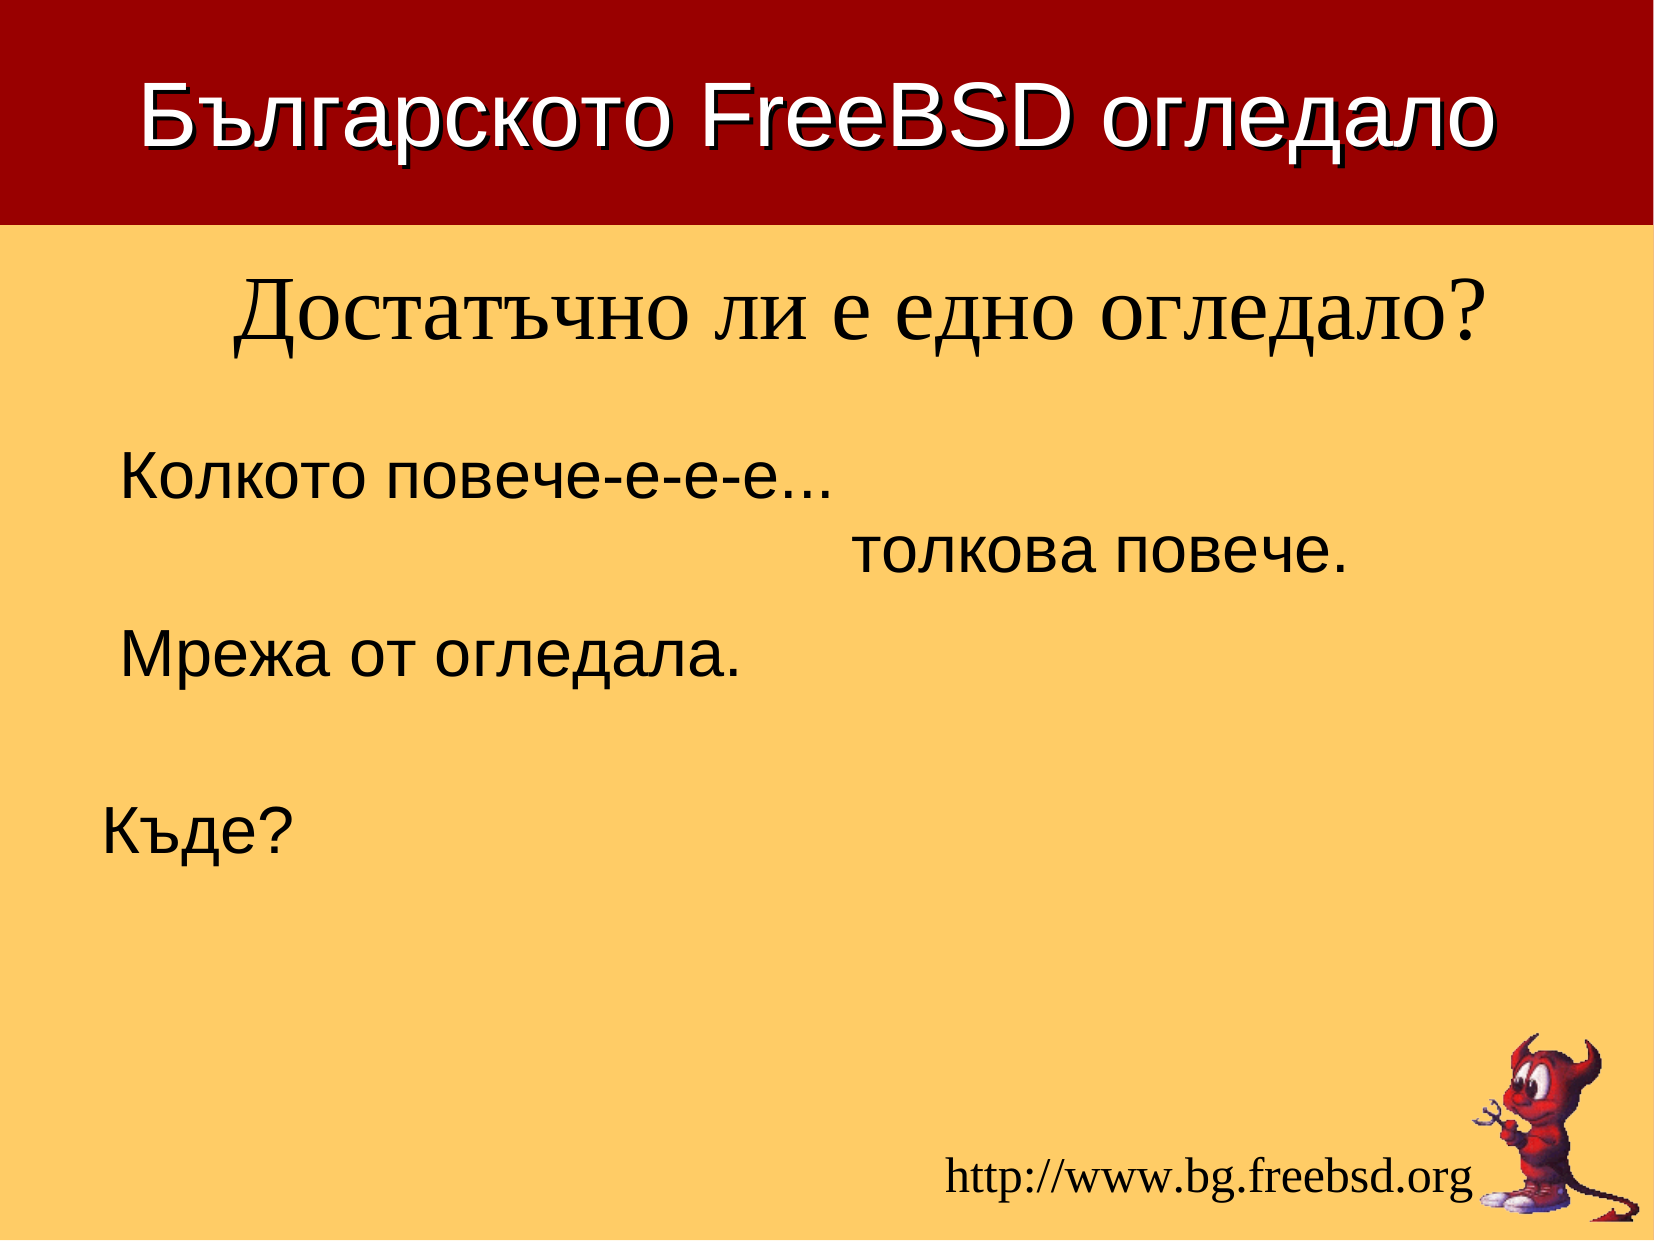

# Българското FreeBSD огледало
Достатъчно ли е едно огледало?
 Колкото повече-е-е-е... 																			толкова повече.
 Мрежа от огледала.
Къде?
http://www.bg.freebsd.org